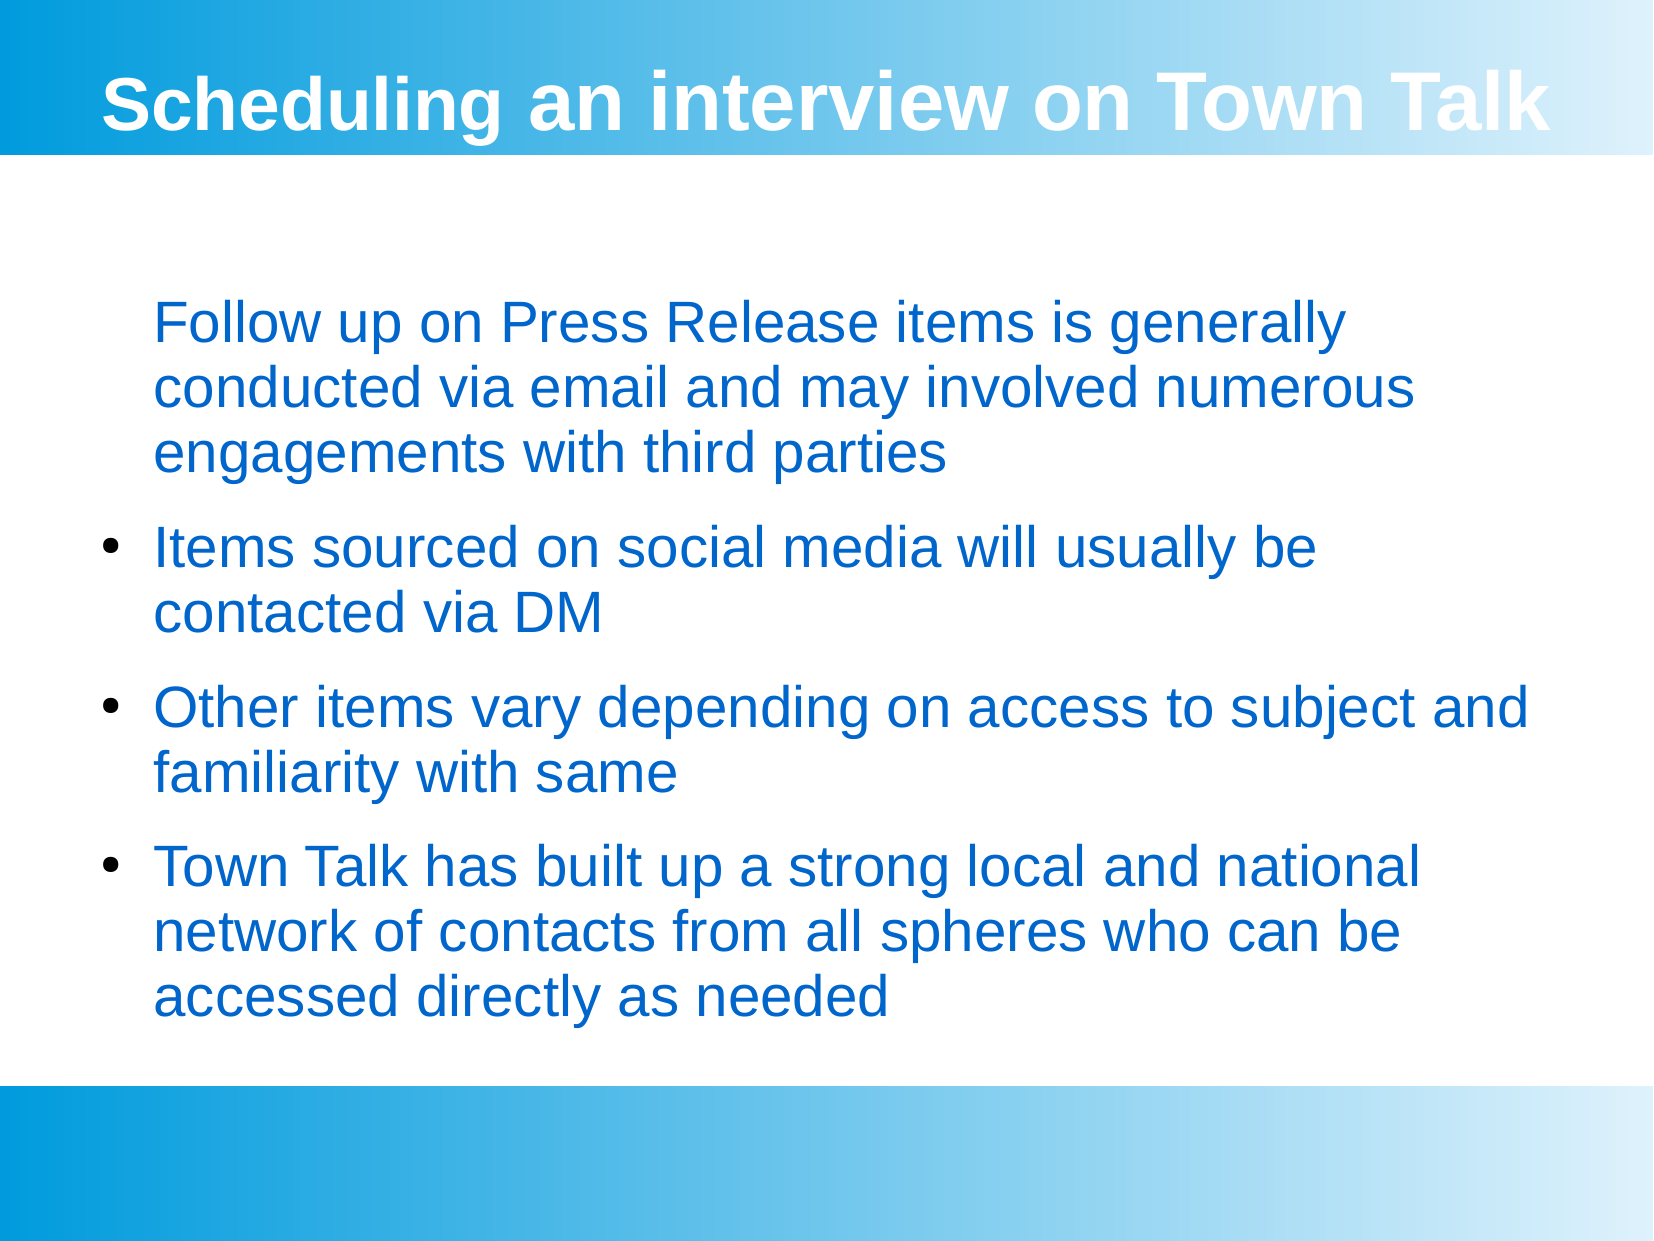

# Scheduling an interview on Town Talk
Follow up on Press Release items is generally conducted via email and may involved numerous engagements with third parties
Items sourced on social media will usually be contacted via DM
Other items vary depending on access to subject and familiarity with same
Town Talk has built up a strong local and national network of contacts from all spheres who can be accessed directly as needed